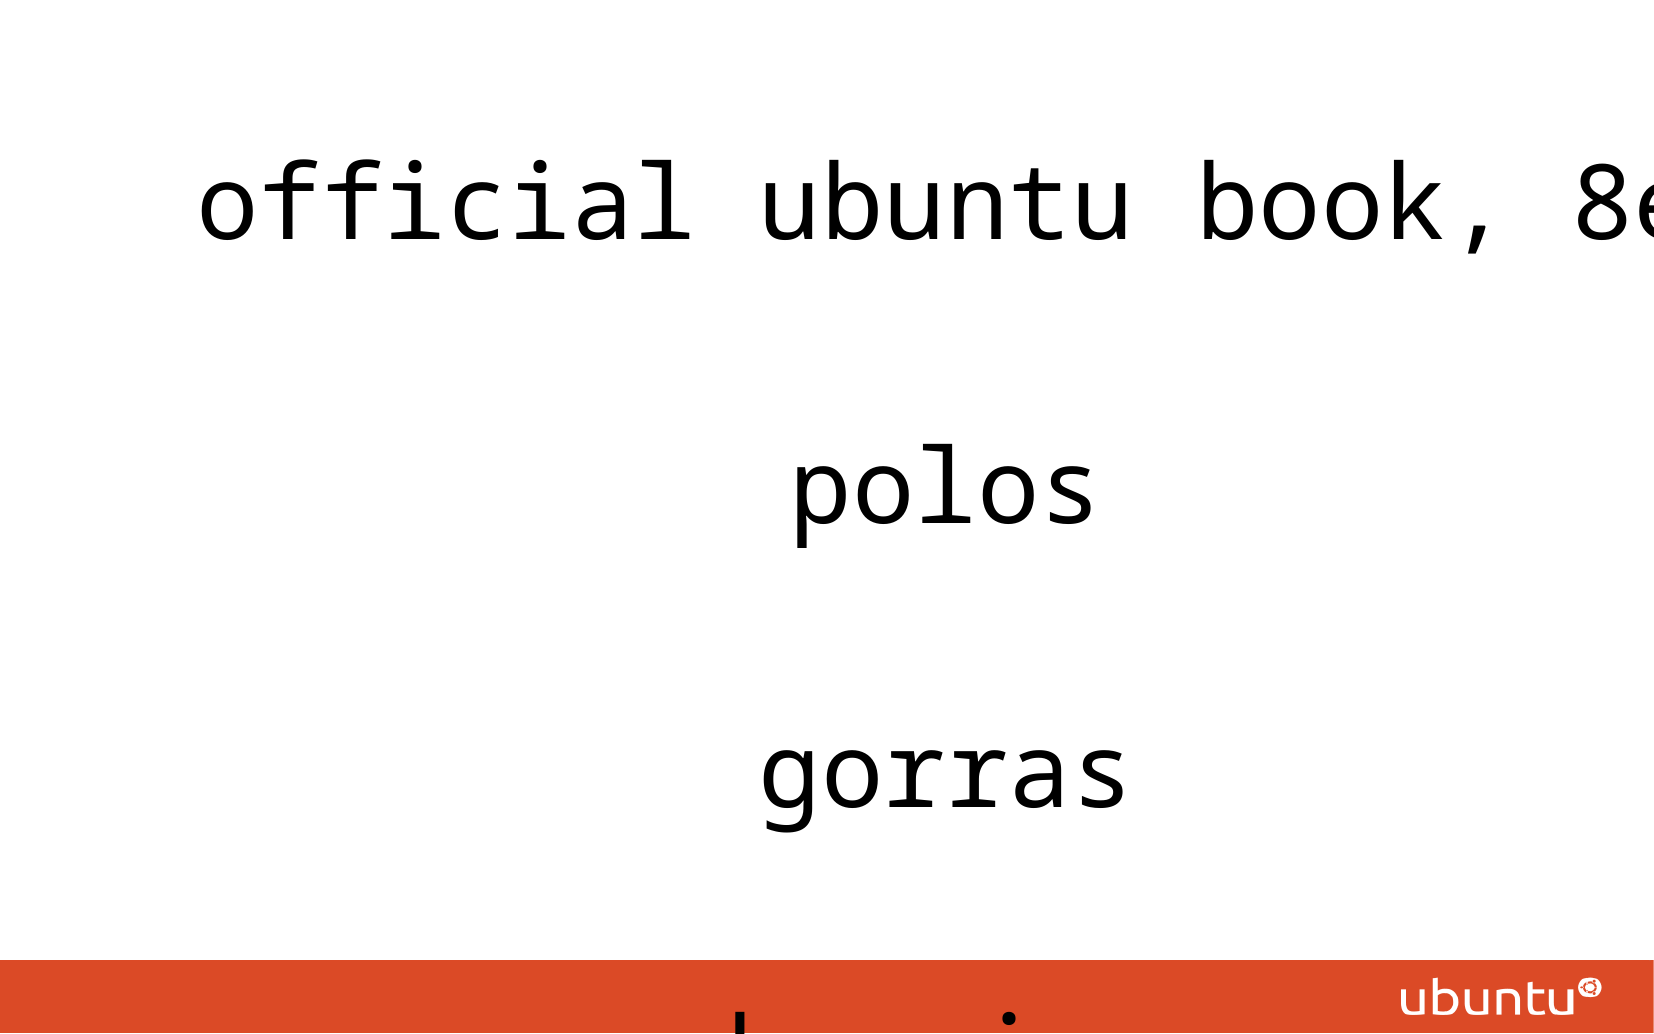

official ubuntu book, 8e
polos
gorras
beanies